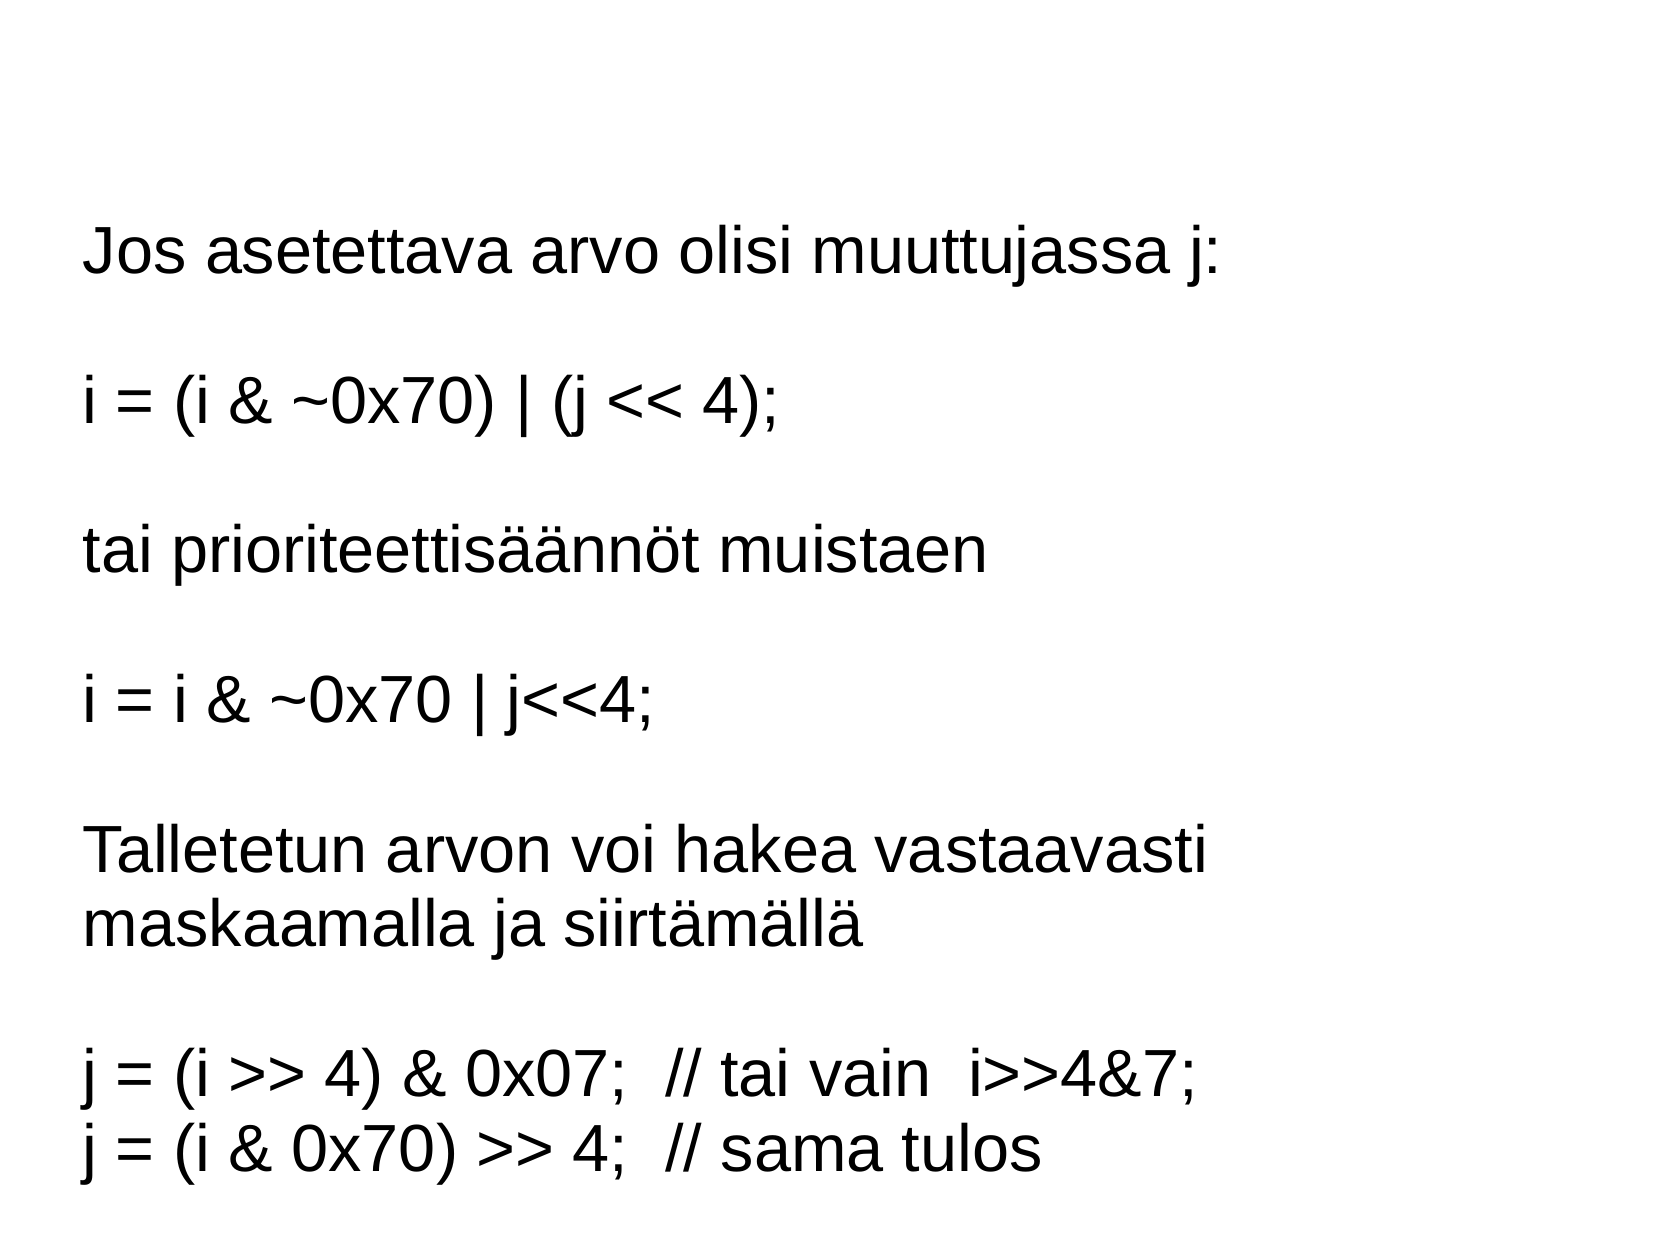

Jos asetettava arvo olisi muuttujassa j:
i = (i & ~0x70) | (j << 4);
tai prioriteettisäännöt muistaen
i = i & ~0x70 | j<<4;
Talletetun arvon voi hakea vastaavasti maskaamalla ja siirtämällä
j = (i >> 4) & 0x07; // tai vain i>>4&7;
j = (i & 0x70) >> 4; // sama tulos